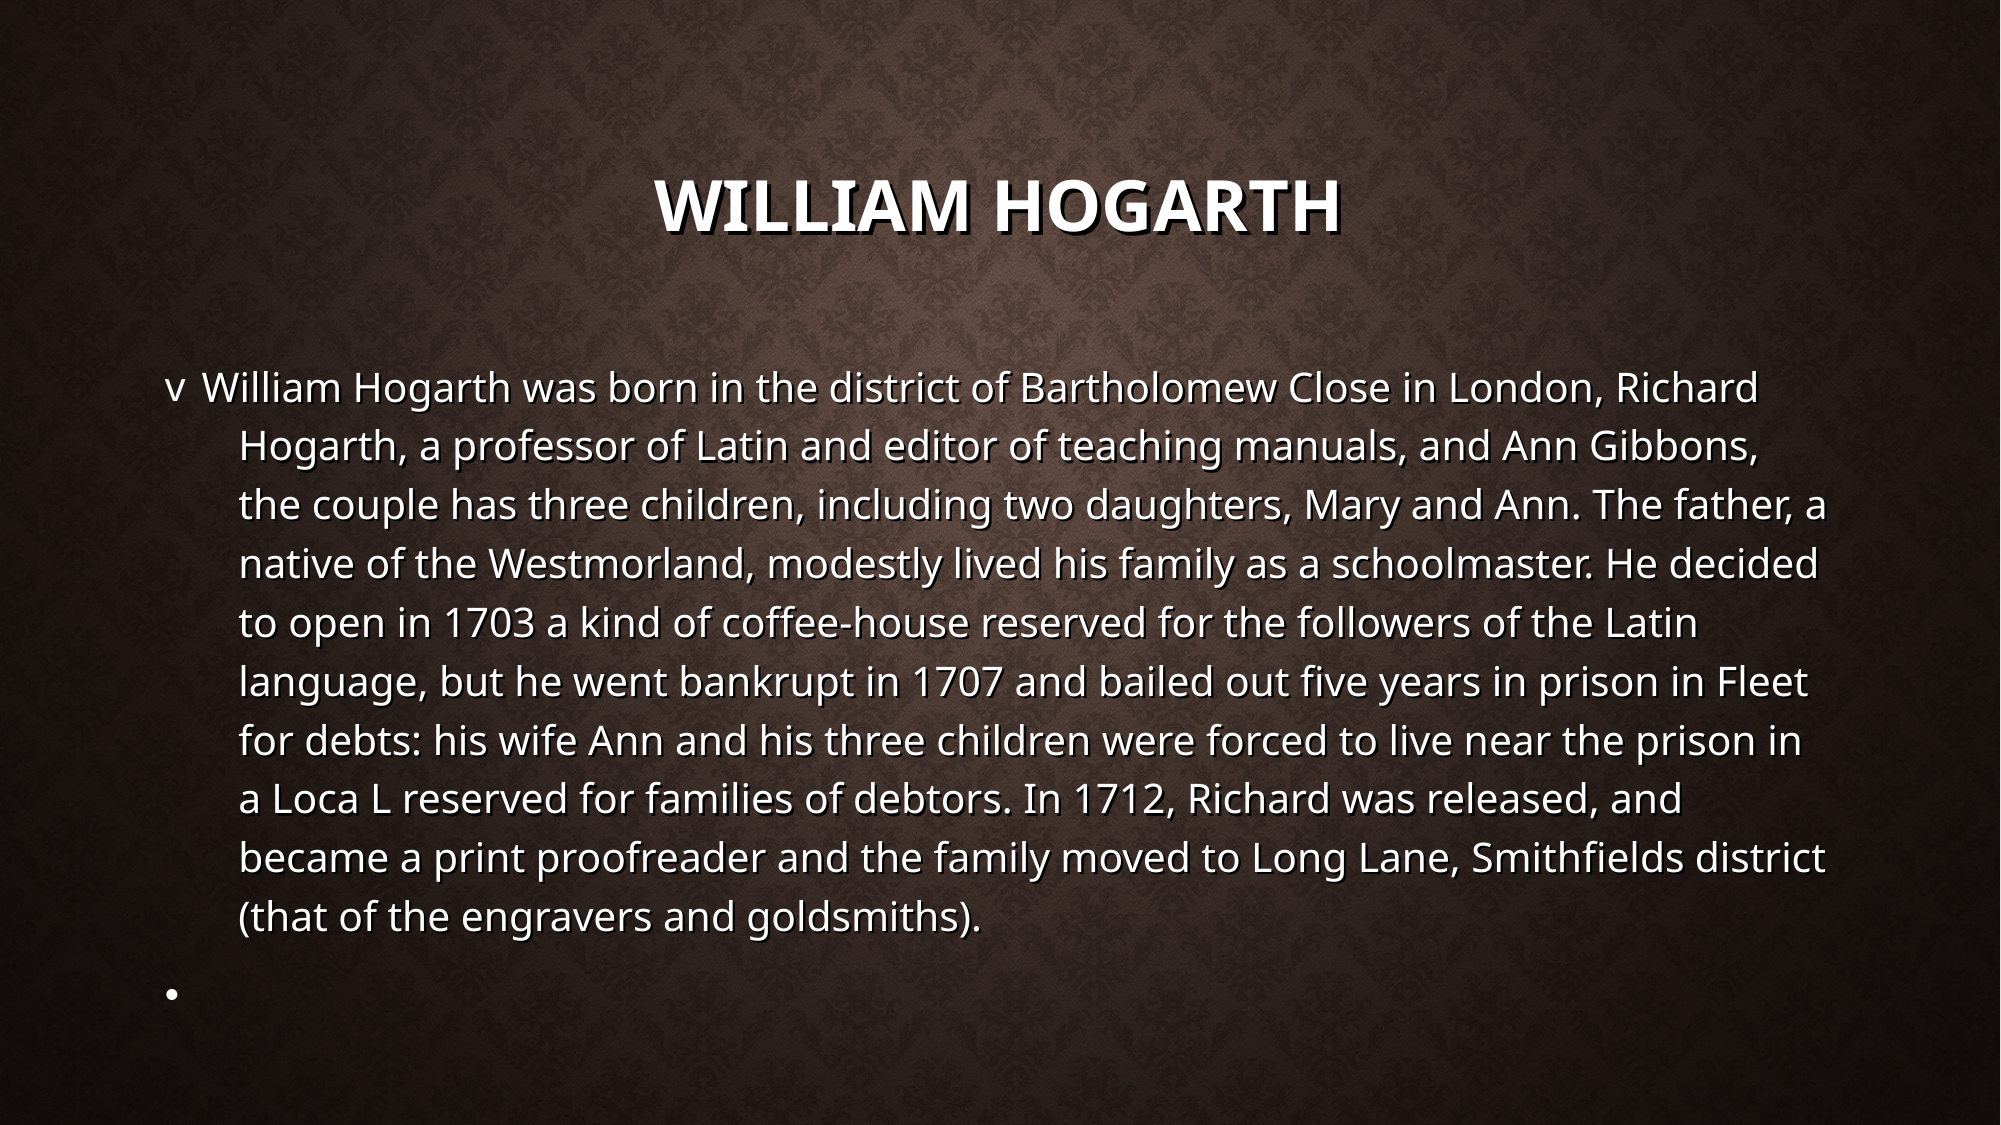

# William Hogarth
William Hogarth was born in the district of Bartholomew Close in London, Richard Hogarth, a professor of Latin and editor of teaching manuals, and Ann Gibbons, the couple has three children, including two daughters, Mary and Ann. The father, a native of the Westmorland, modestly lived his family as a schoolmaster. He decided to open in 1703 a kind of coffee-house reserved for the followers of the Latin language, but he went bankrupt in 1707 and bailed out five years in prison in Fleet for debts: his wife Ann and his three children were forced to live near the prison in a Loca L reserved for families of debtors. In 1712, Richard was released, and became a print proofreader and the family moved to Long Lane, Smithfields district (that of the engravers and goldsmiths).